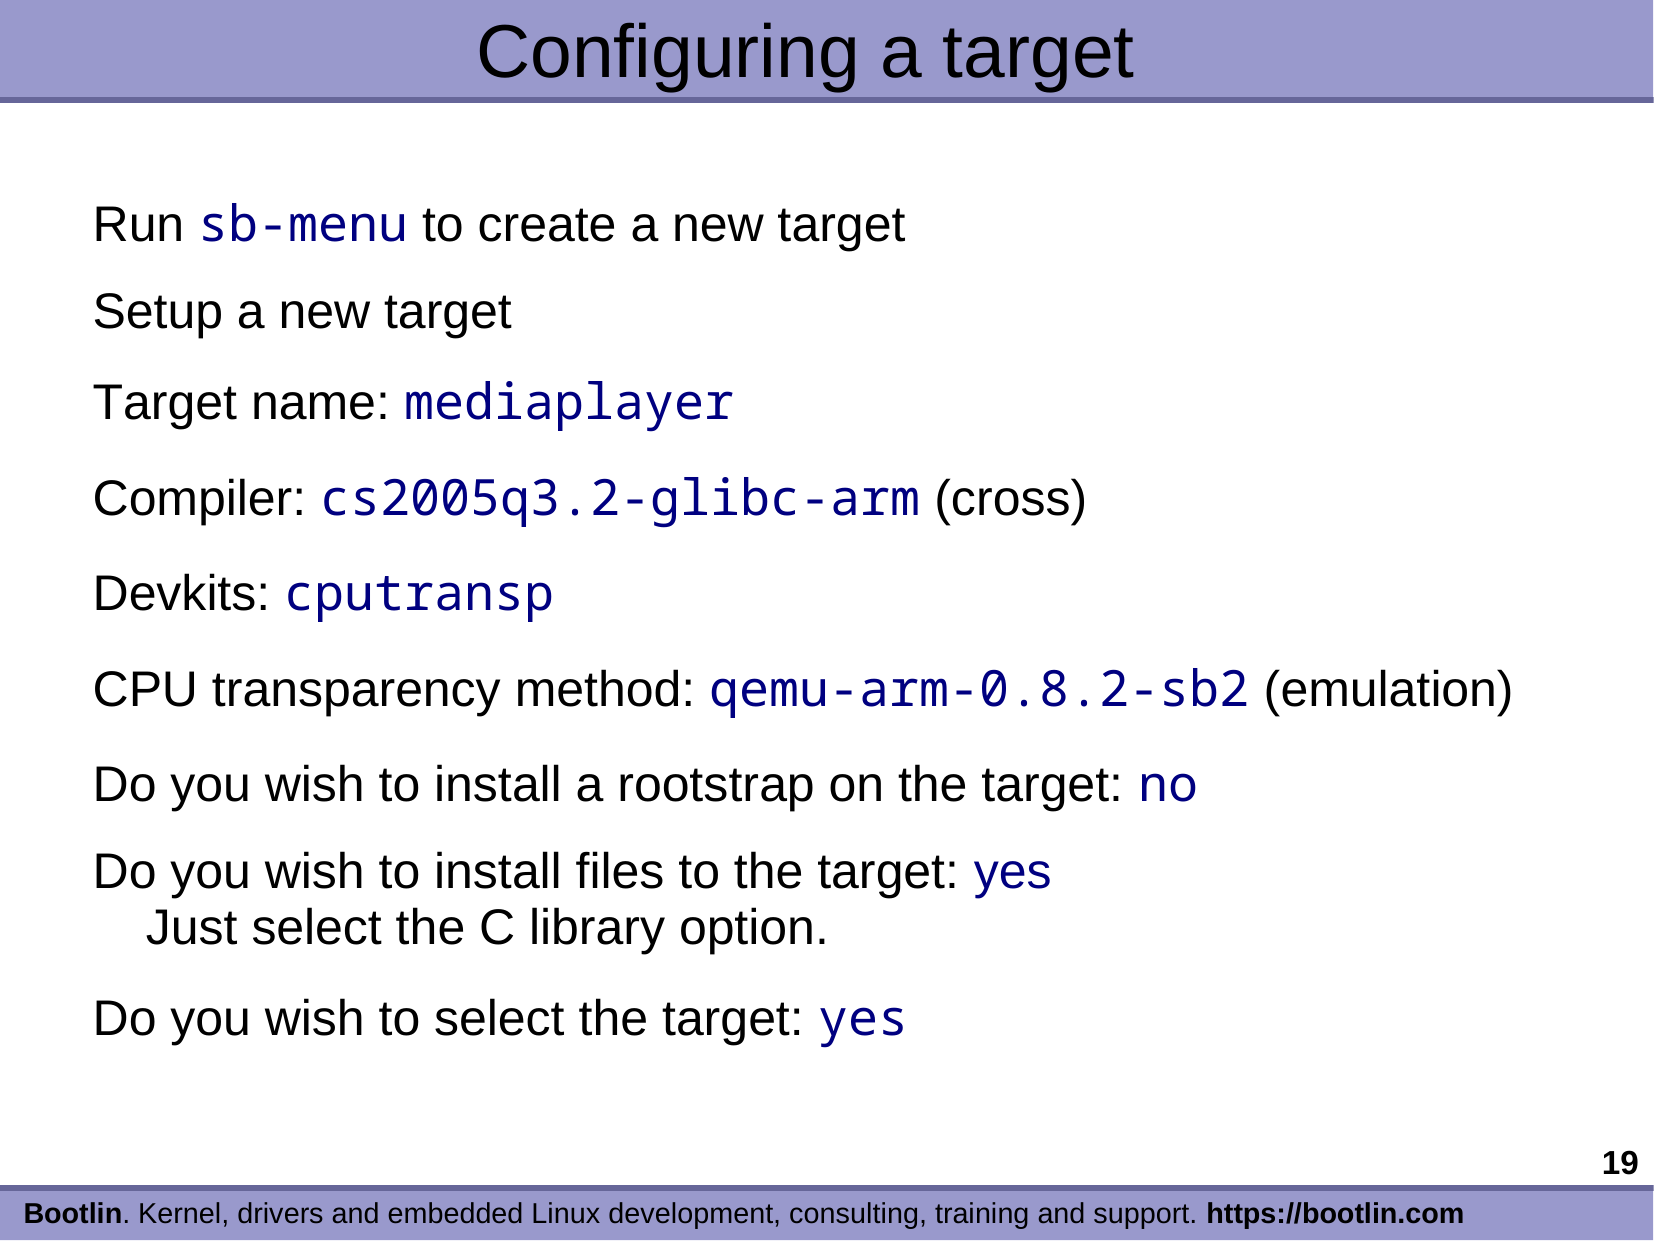

# Configuring a target
Run sb-menu to create a new target
Setup a new target
Target name: mediaplayer
Compiler: cs2005q3.2-glibc-arm (cross)
Devkits: cputransp
CPU transparency method: qemu-arm-0.8.2-sb2 (emulation)
Do you wish to install a rootstrap on the target: no
Do you wish to install files to the target: yes
Just select the C library option.
Do you wish to select the target: yes